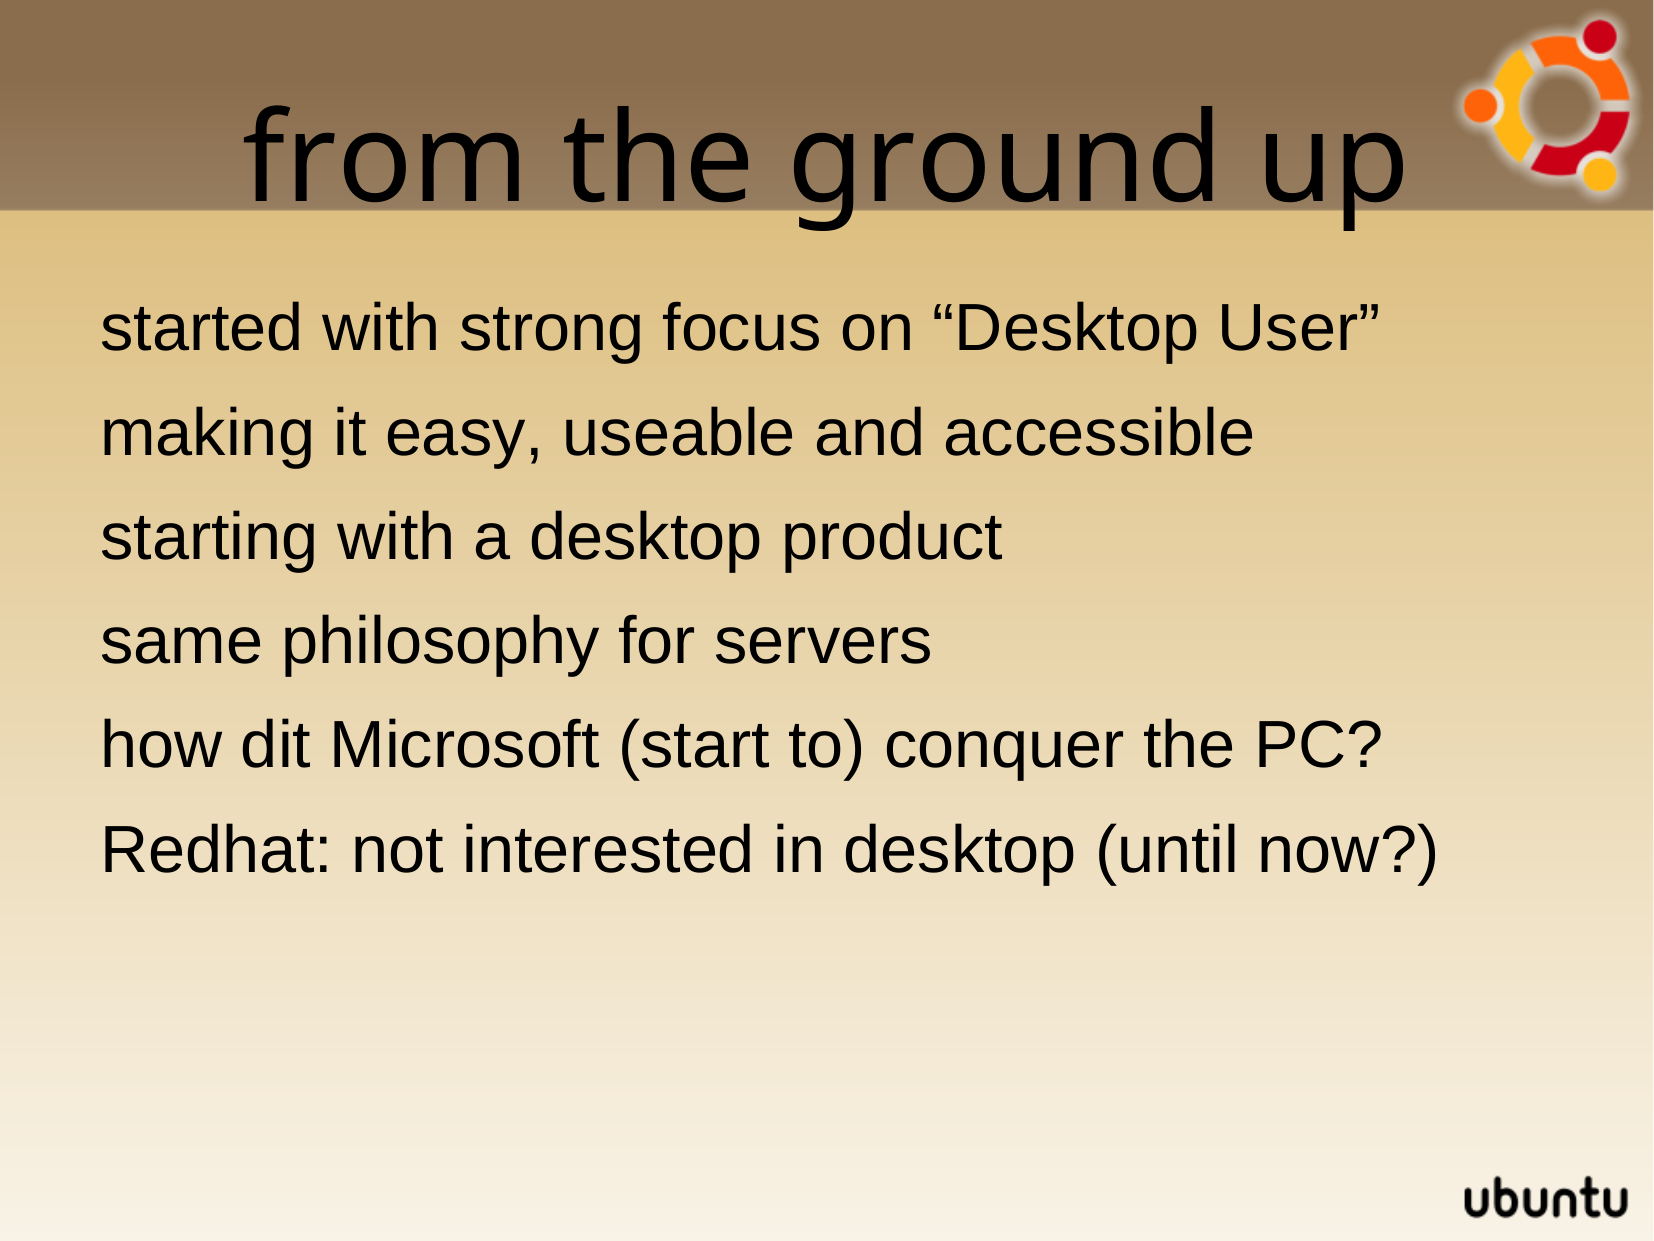

# from the ground up
started with strong focus on “Desktop User”
making it easy, useable and accessible
starting with a desktop product
same philosophy for servers
how dit Microsoft (start to) conquer the PC?
Redhat: not interested in desktop (until now?)